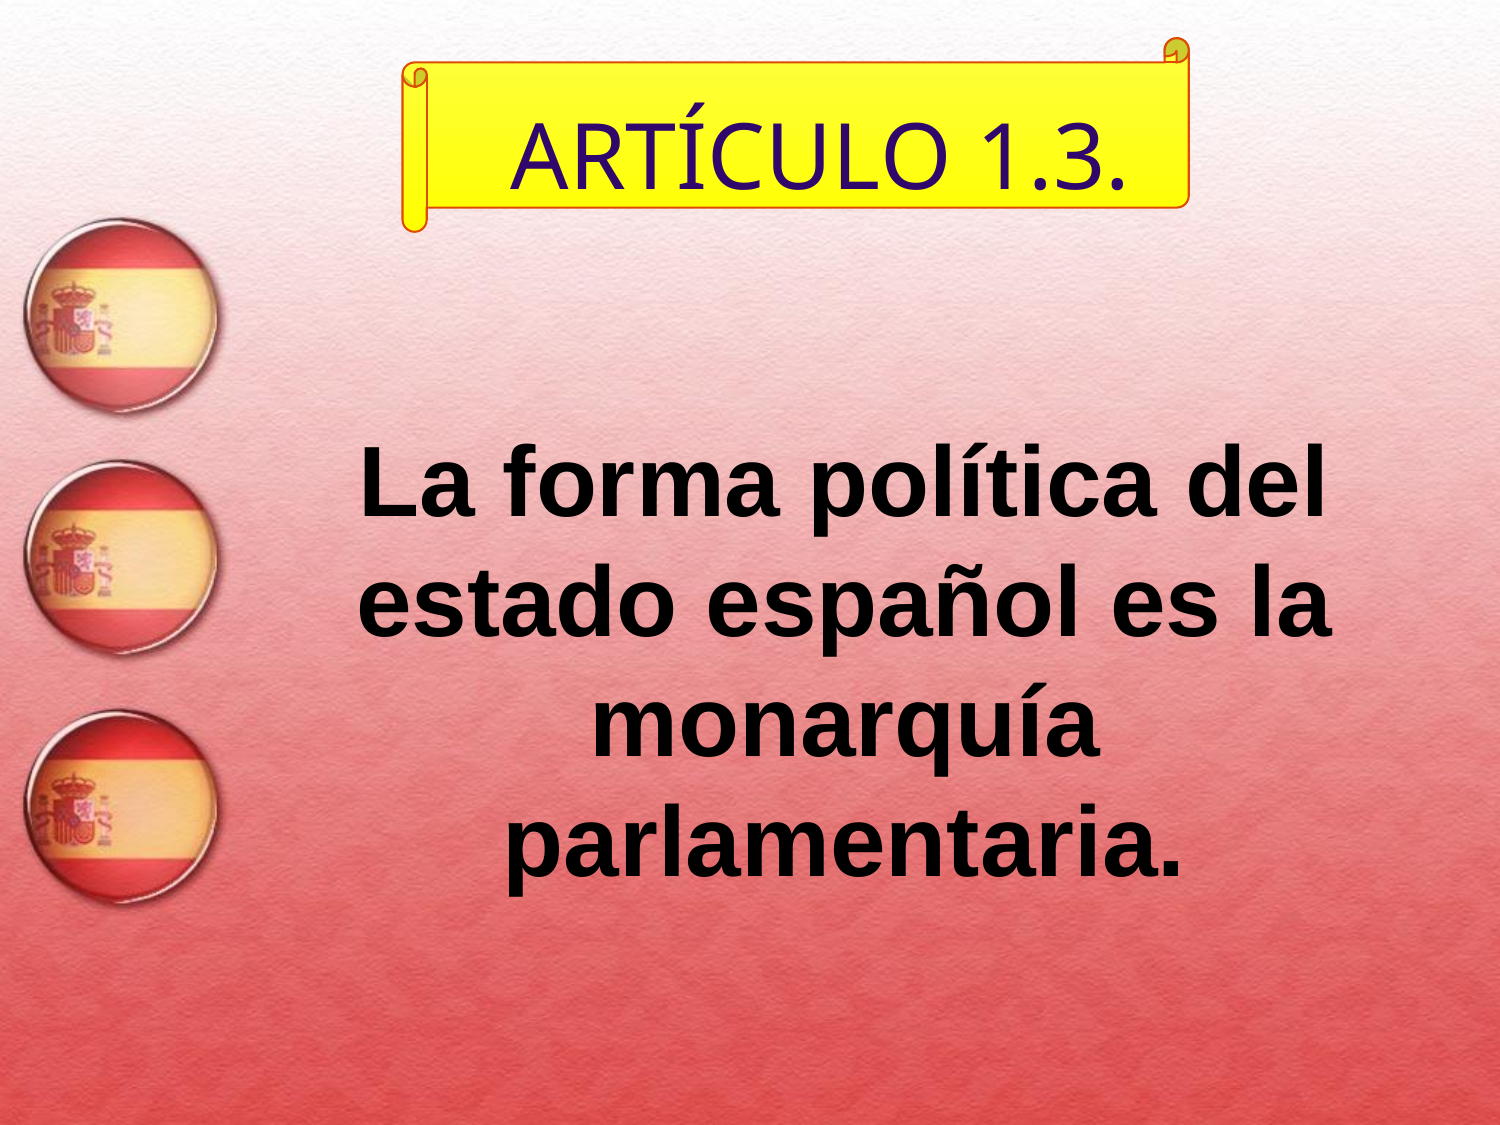

ARTÍCULO 1.3.
La forma política del estado español es la monarquía parlamentaria.
16